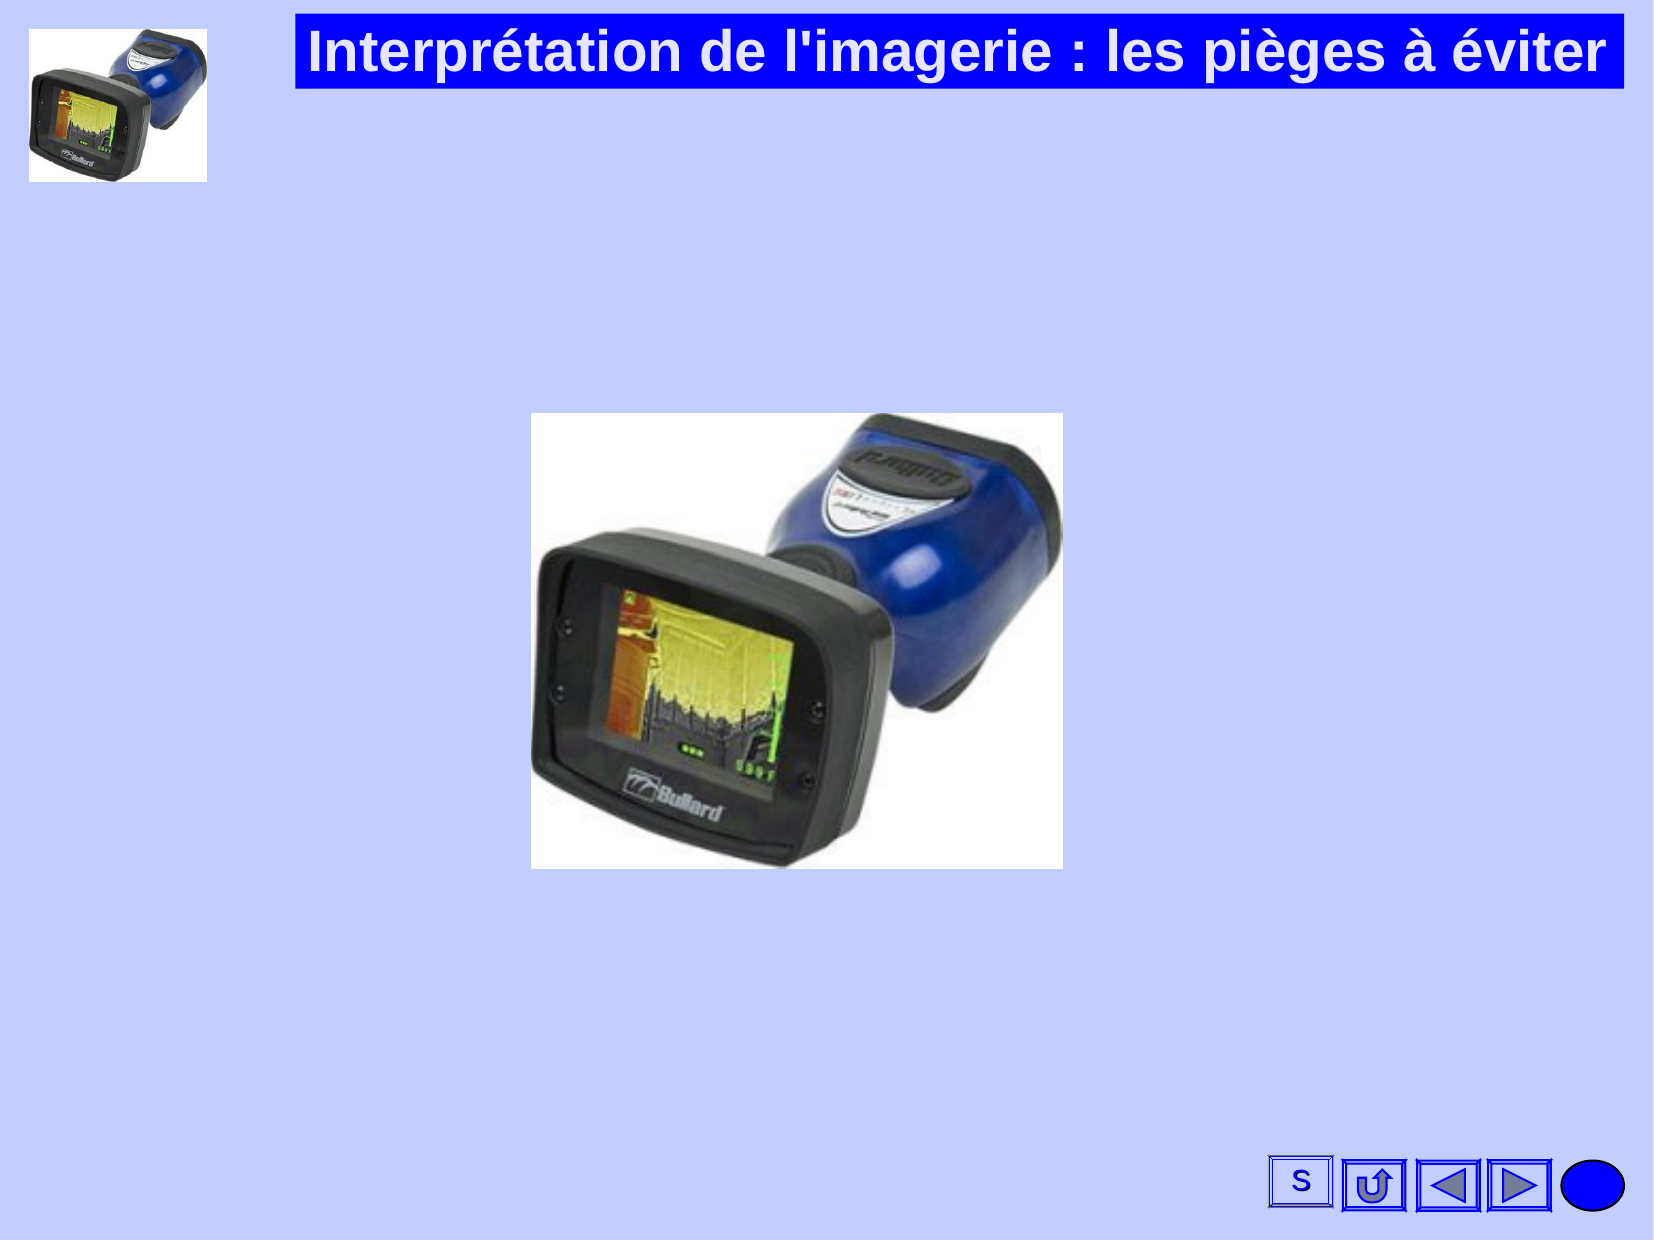

Interprétation de l'imagerie : les pièges à éviter